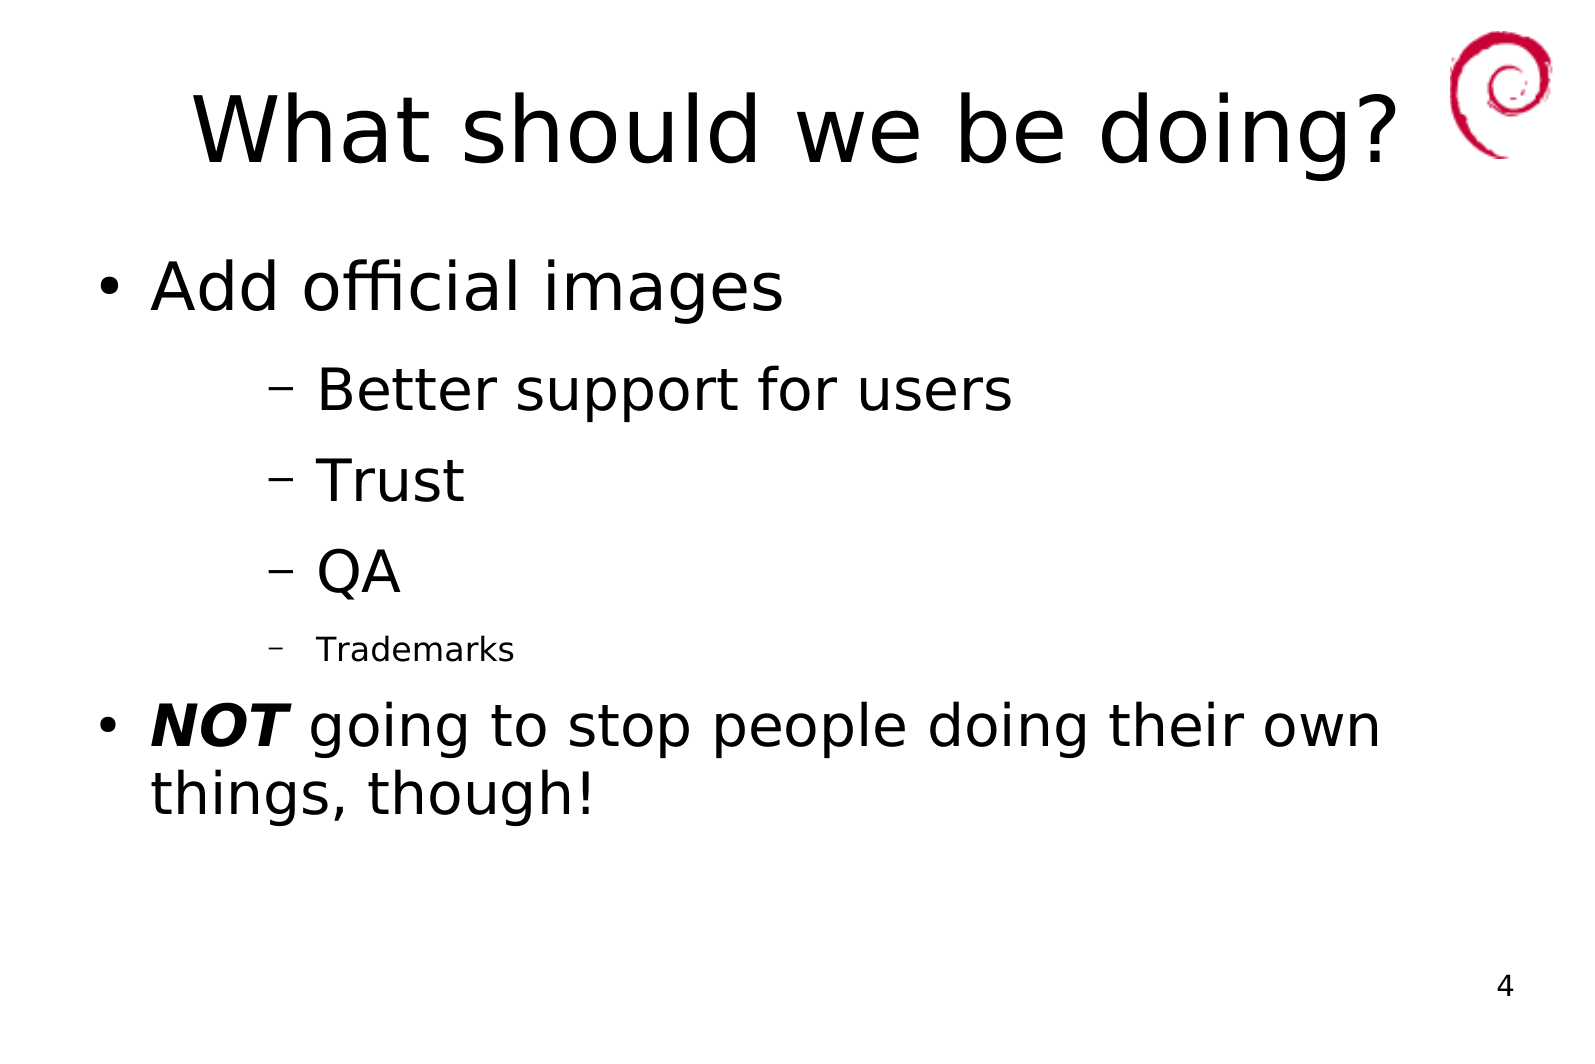

# What should we be doing?
Add official images
Better support for users
Trust
QA
Trademarks
NOT going to stop people doing their own things, though!
4